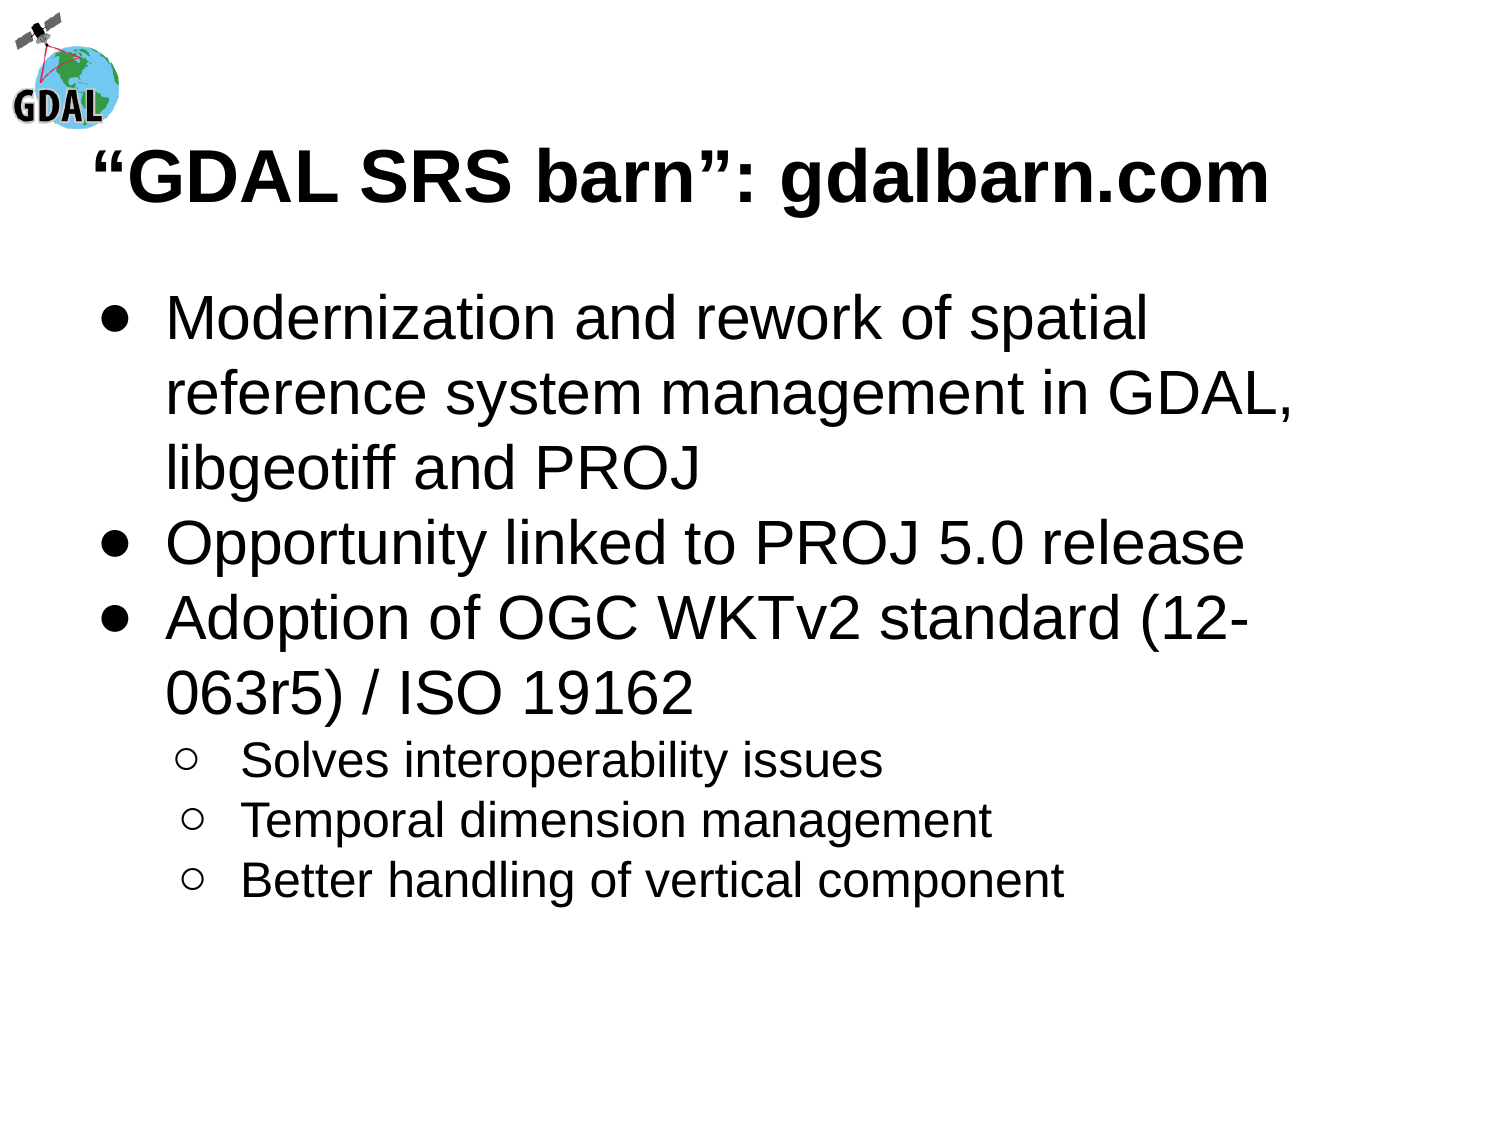

# “GDAL SRS barn”: gdalbarn.com
Modernization and rework of spatial reference system management in GDAL, libgeotiff and PROJ
Opportunity linked to PROJ 5.0 release
Adoption of OGC WKTv2 standard (12-063r5) / ISO 19162
Solves interoperability issues
Temporal dimension management
Better handling of vertical component